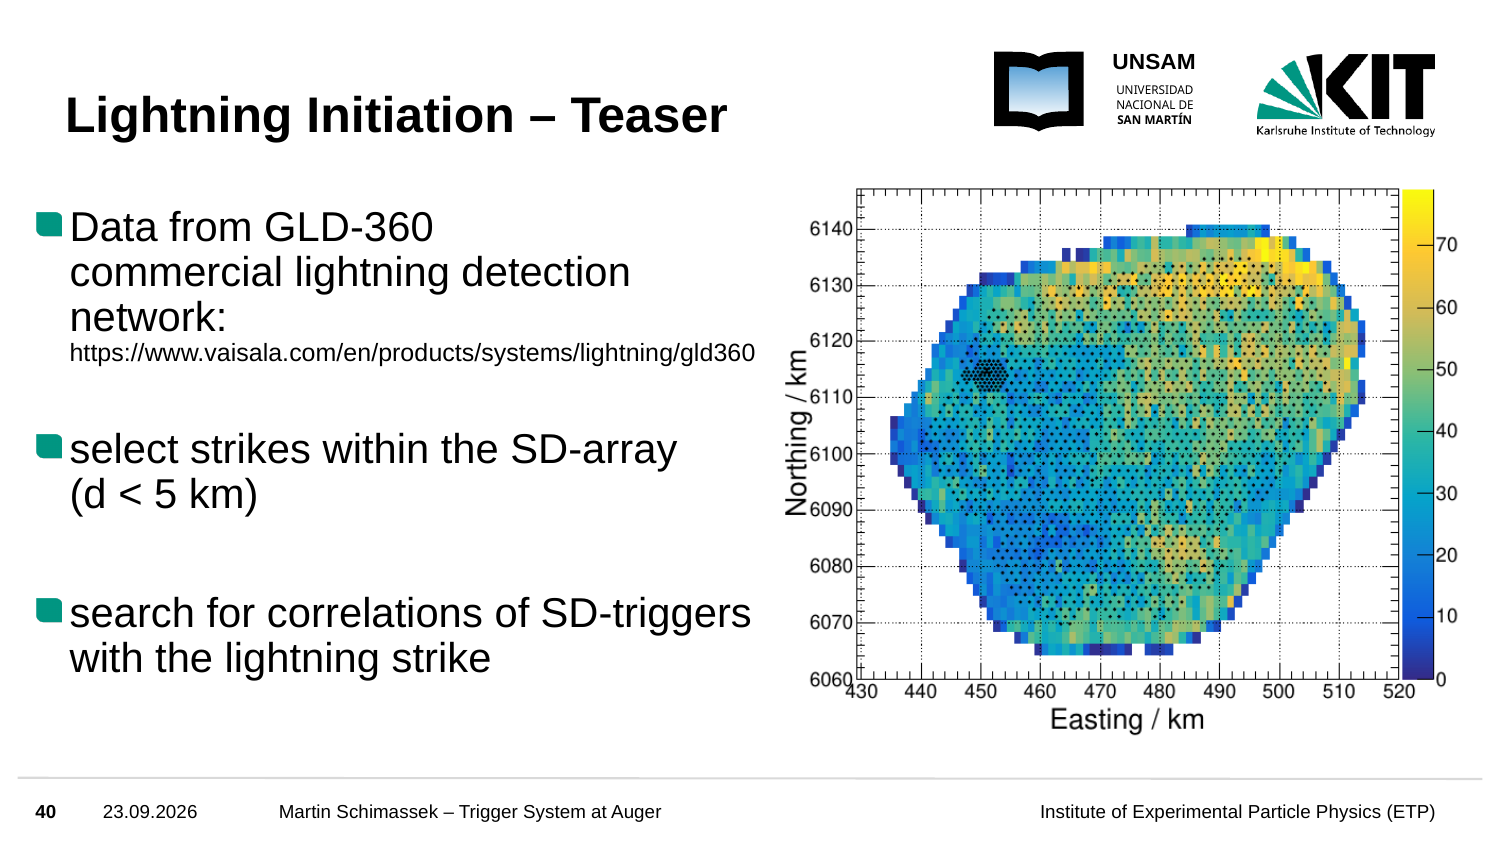

# Lightning Initiation – Teaser
Data from GLD-360
commercial lightning detection network: https://www.vaisala.com/en/products/systems/lightning/gld360
select strikes within the SD-array
(d < 5 km)
search for correlations of SD-triggers
with the lightning strike